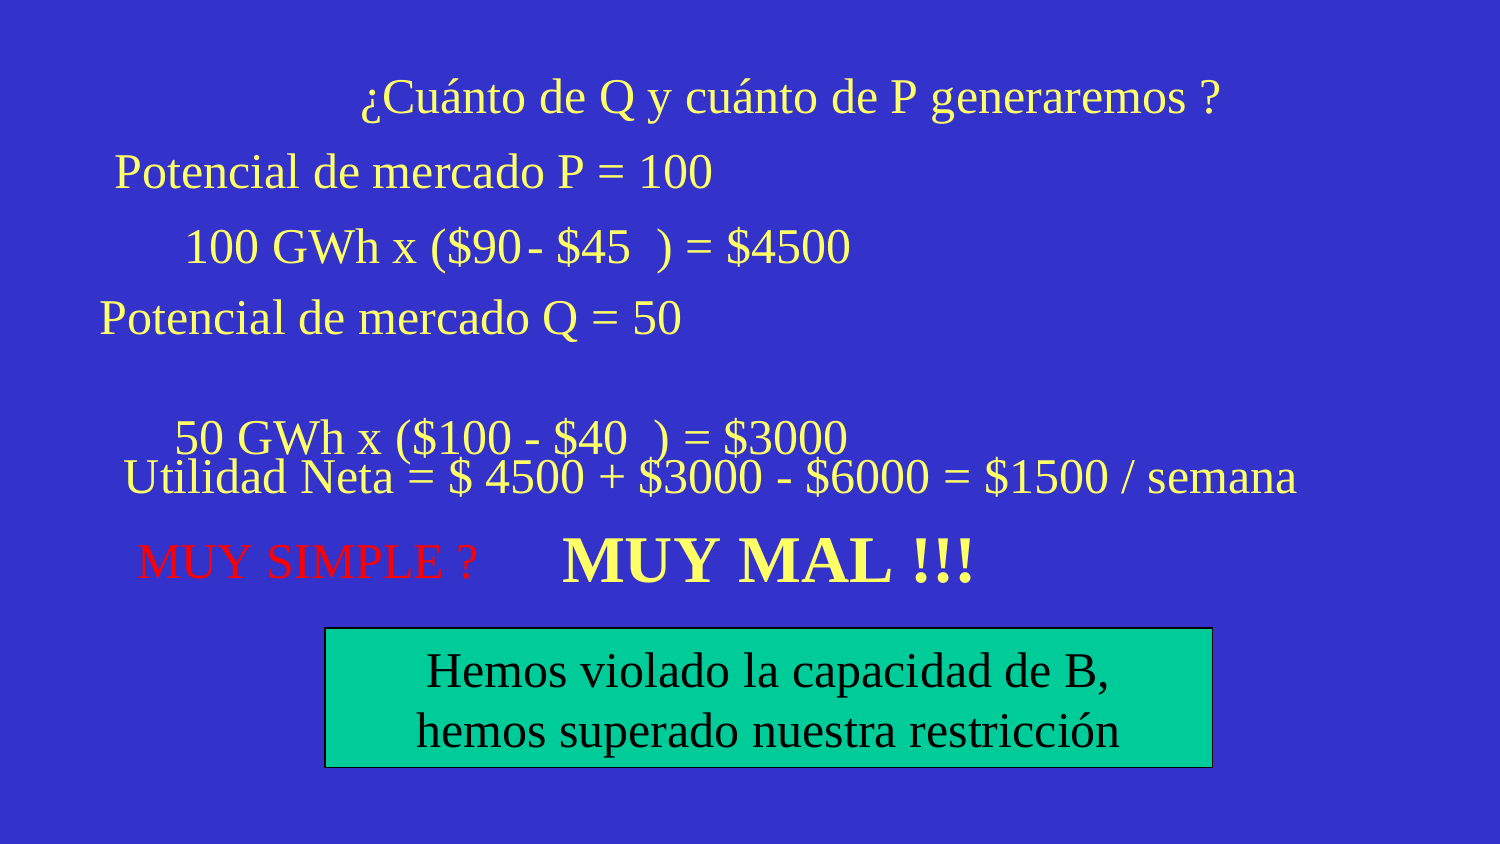

¿Cuánto de Q y cuánto de P generaremos ?
Potencial de mercado P = 100
100 GWh x ($90
- $45 ) = $4500
Potencial de mercado Q = 50
 50 GWh x ($100 - $40 ) = $3000
Utilidad Neta = $ 4500 + $3000 - $6000 = $1500 / semana
MUY MAL !!!
MUY SIMPLE ?
Hemos violado la capacidad de B,
hemos superado nuestra restricción